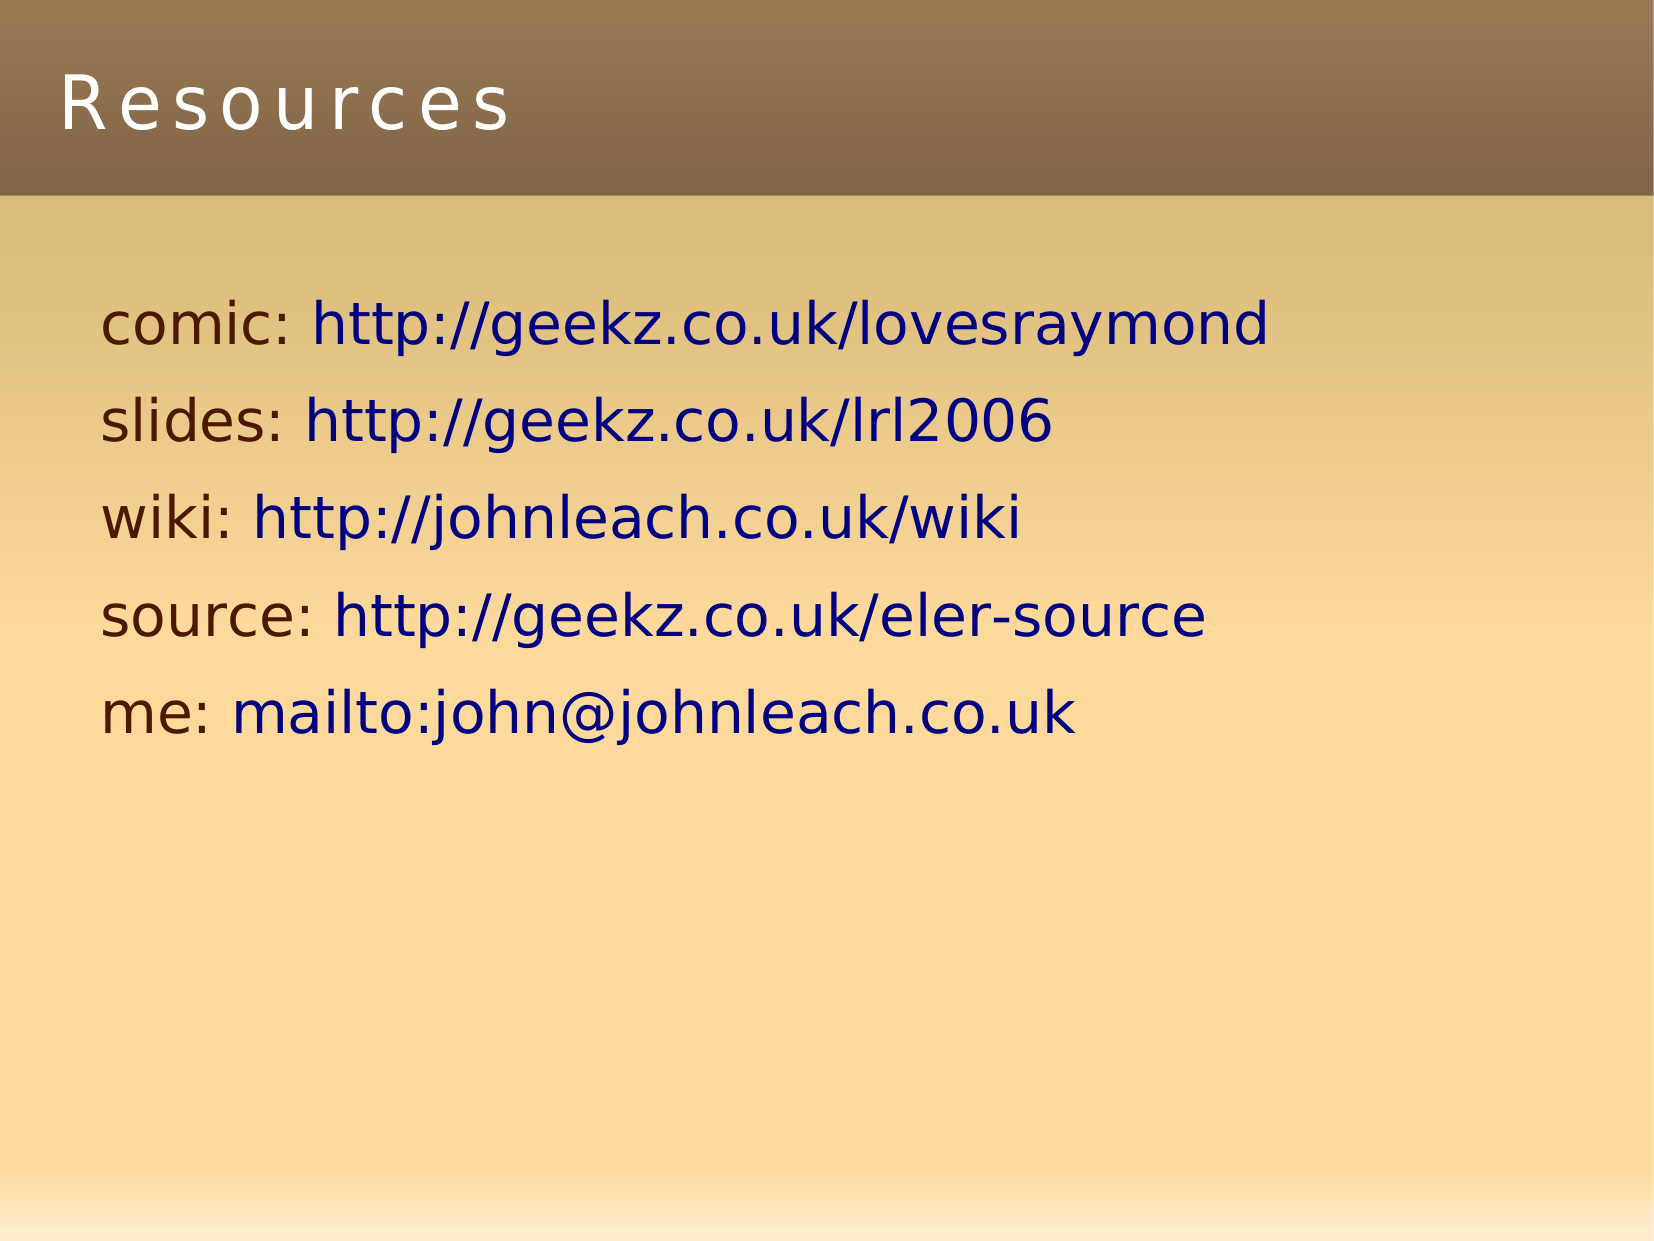

# Resources
comic: http://geekz.co.uk/lovesraymond
slides: http://geekz.co.uk/lrl2006
wiki: http://johnleach.co.uk/wiki
source: http://geekz.co.uk/eler-source
me: mailto:john@johnleach.co.uk